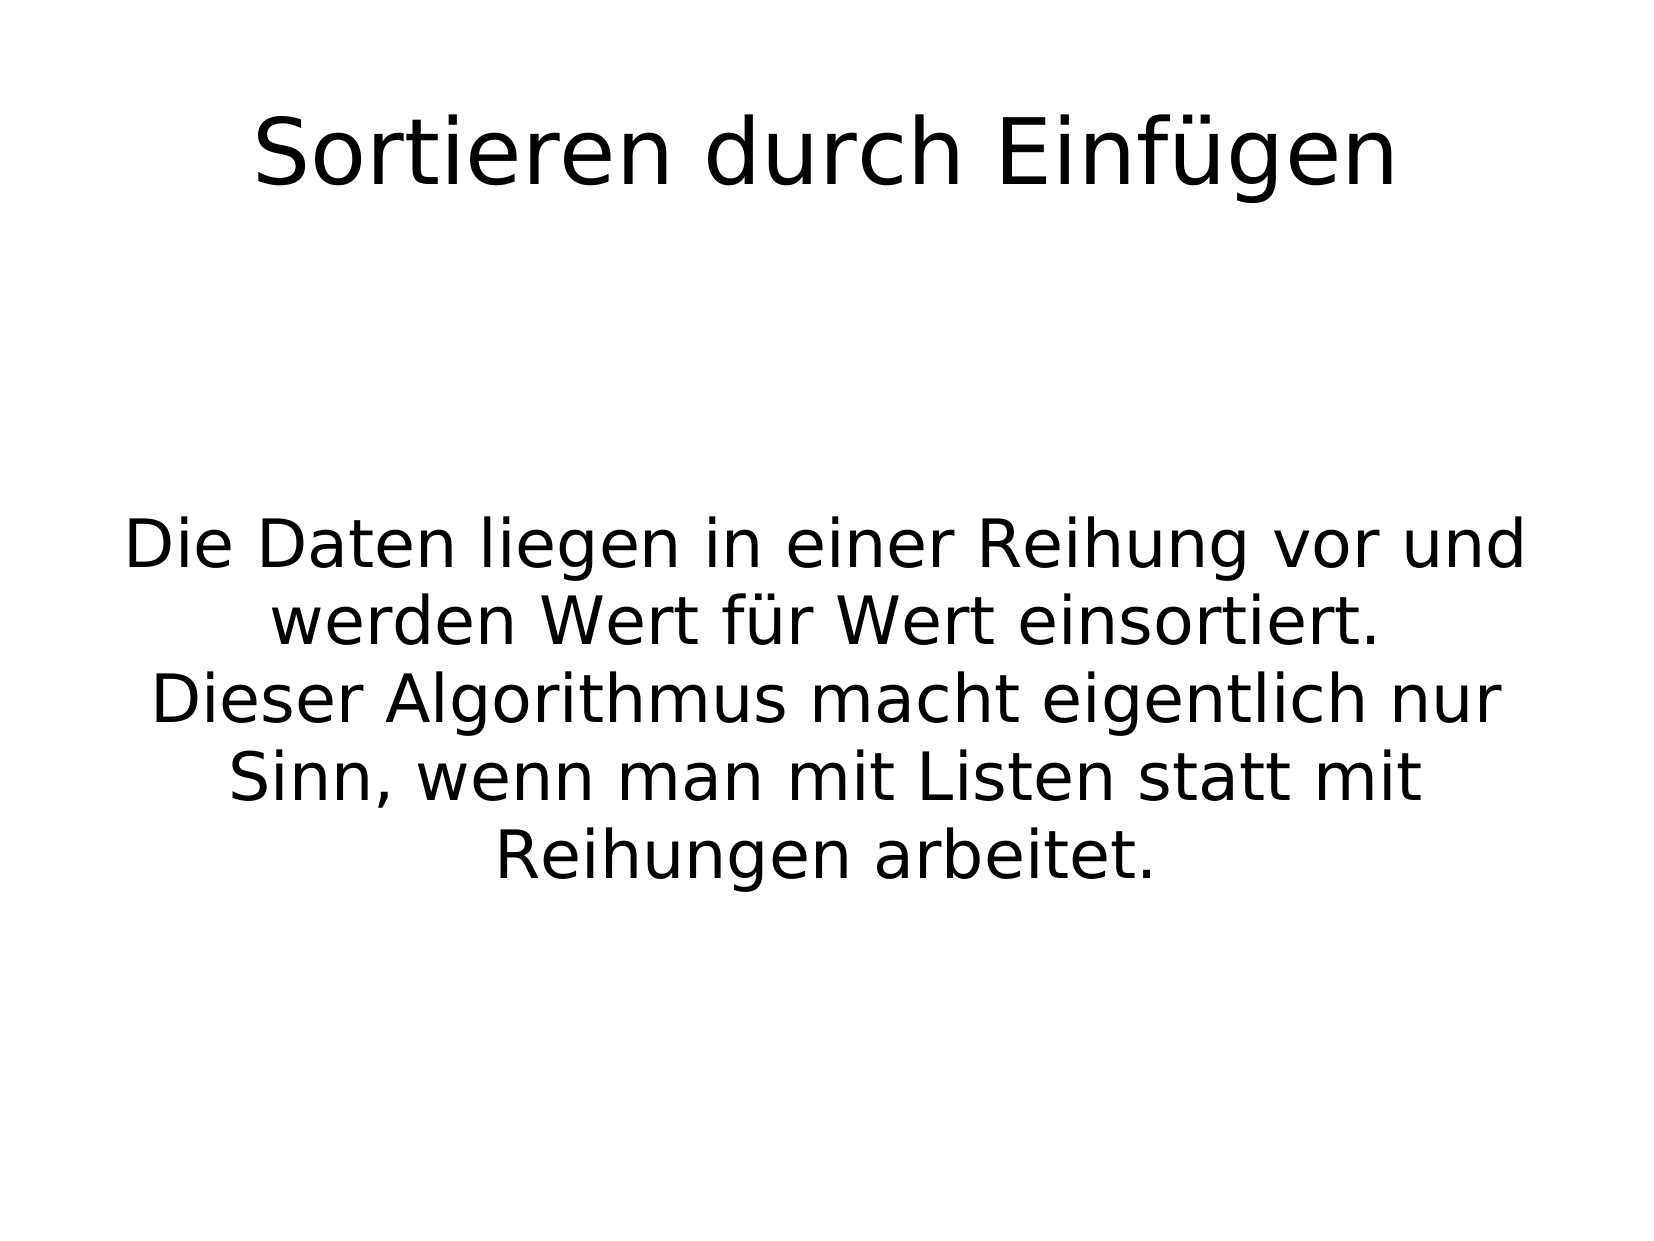

# Sortieren durch Einfügen
Die Daten liegen in einer Reihung vor und werden Wert für Wert einsortiert.
Dieser Algorithmus macht eigentlich nur Sinn, wenn man mit Listen statt mit Reihungen arbeitet.